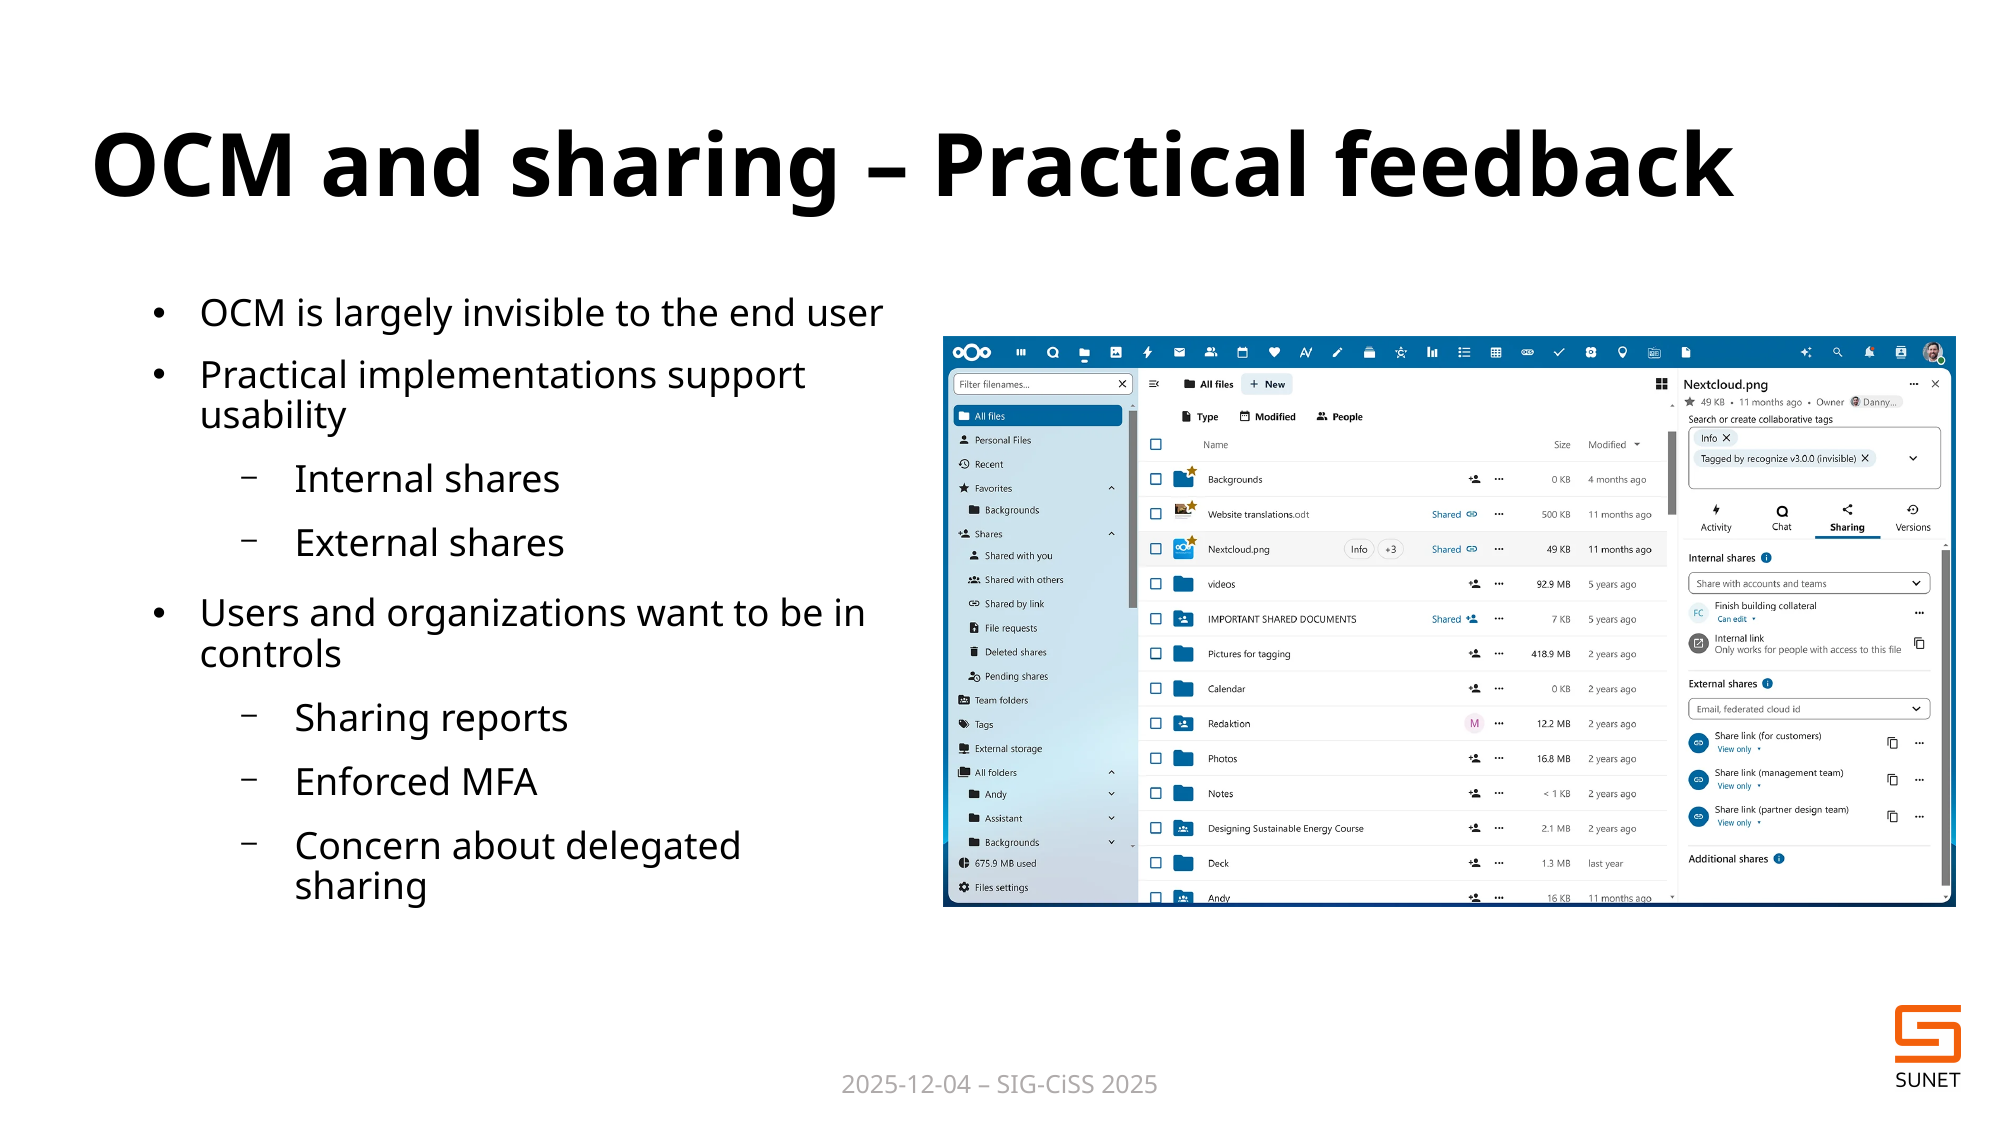

OCM and sharing – Practical feedback
# OCM is largely invisible to the end user
Practical implementations support usability
Internal shares
External shares
Users and organizations want to be in controls
Sharing reports
Enforced MFA
Concern about delegated sharing
2025-12-04 – SIG-CiSS 2025